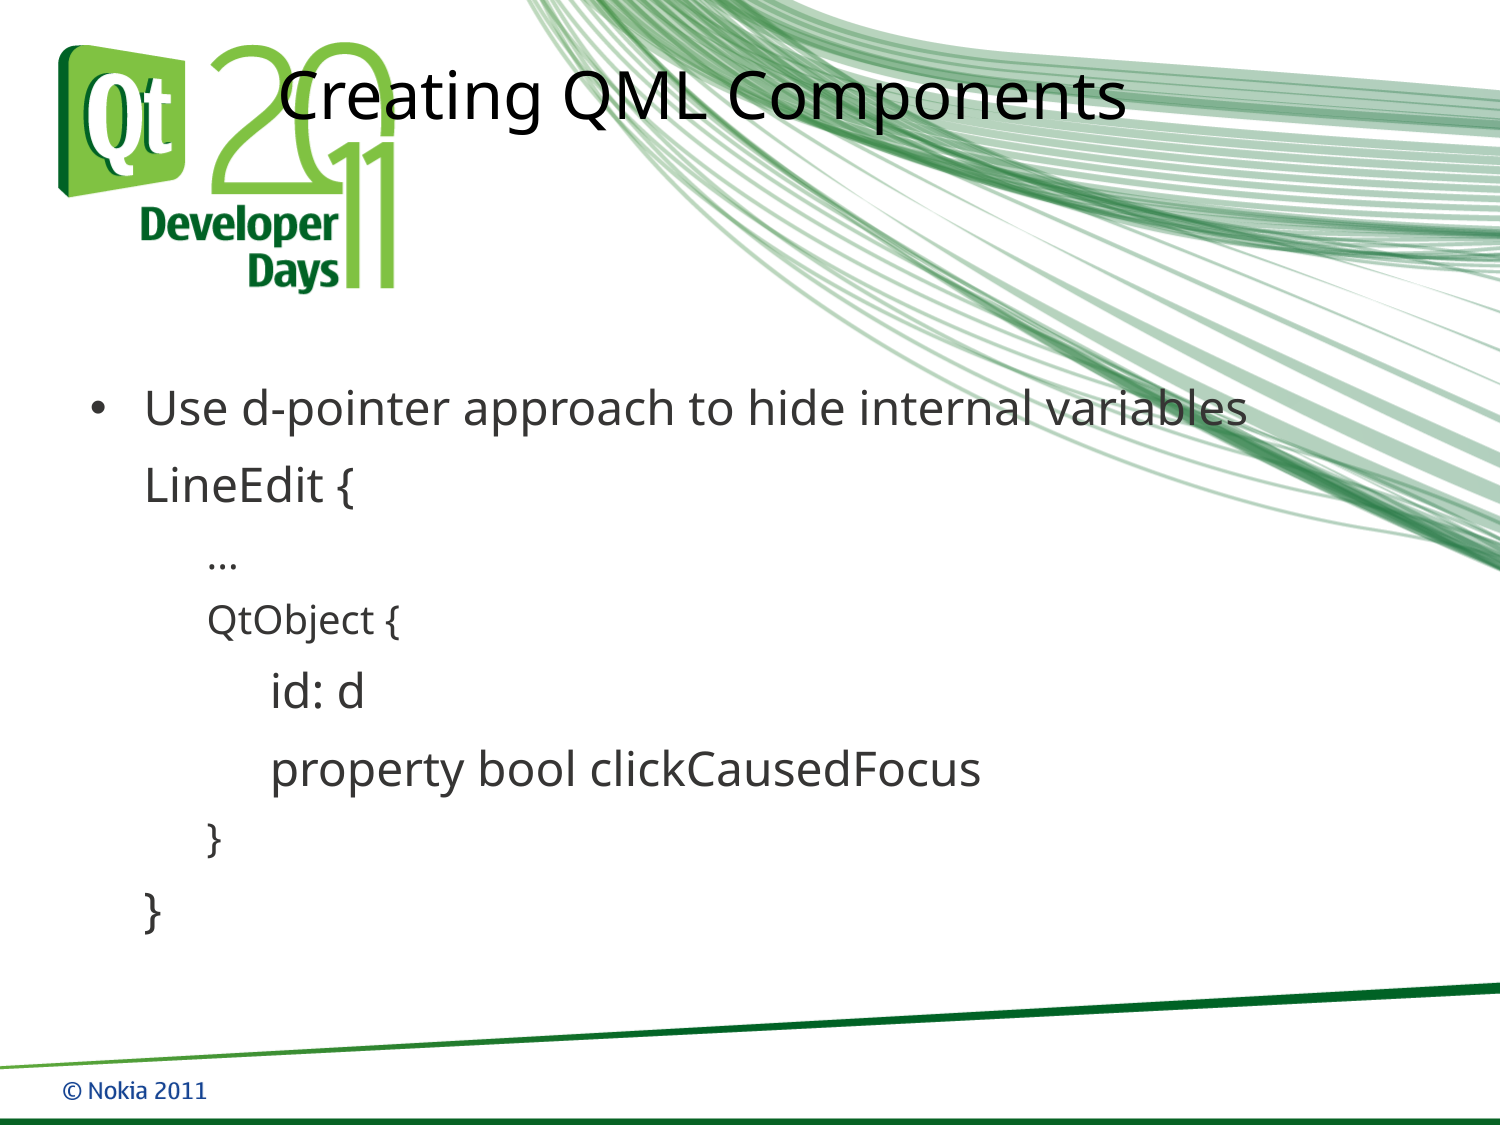

# Creating QML Components
Use d-pointer approach to hide internal variables
LineEdit {
...
QtObject {
id: d
property bool clickCausedFocus
}
}